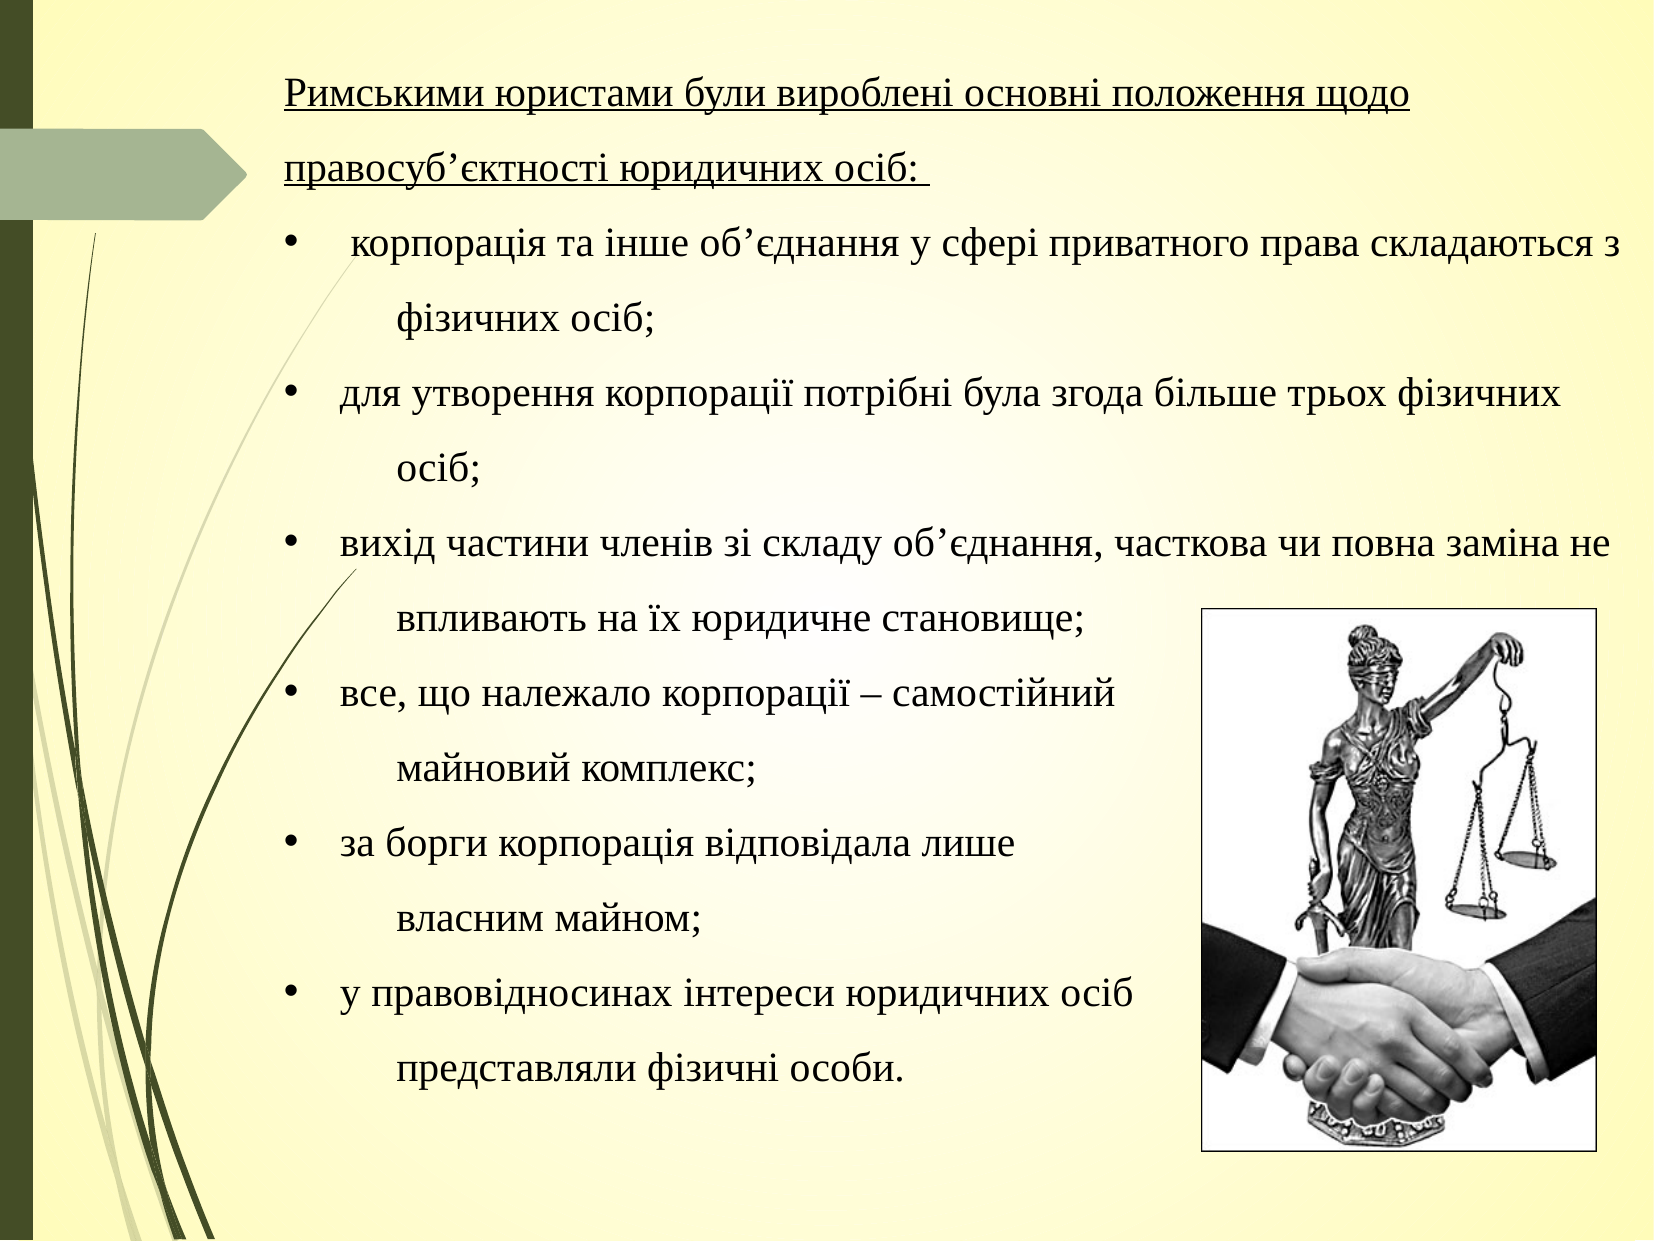

Римськими юристами були вироблені основні положення щодо правосуб’єктності юридичних осіб:
 корпорація та інше об’єднання у сфері приватного права складаються з фізичних осіб;
для утворення корпорації потрібні була згода більше трьох фізичних осіб;
вихід частини членів зі складу об’єднання, часткова чи повна заміна не впливають на їх юридичне становище;
все, що належало корпорації – самостійний
майновий комплекс;
за борги корпорація відповідала лише
власним майном;
у правовідносинах інтереси юридичних осіб
представляли фізичні особи.